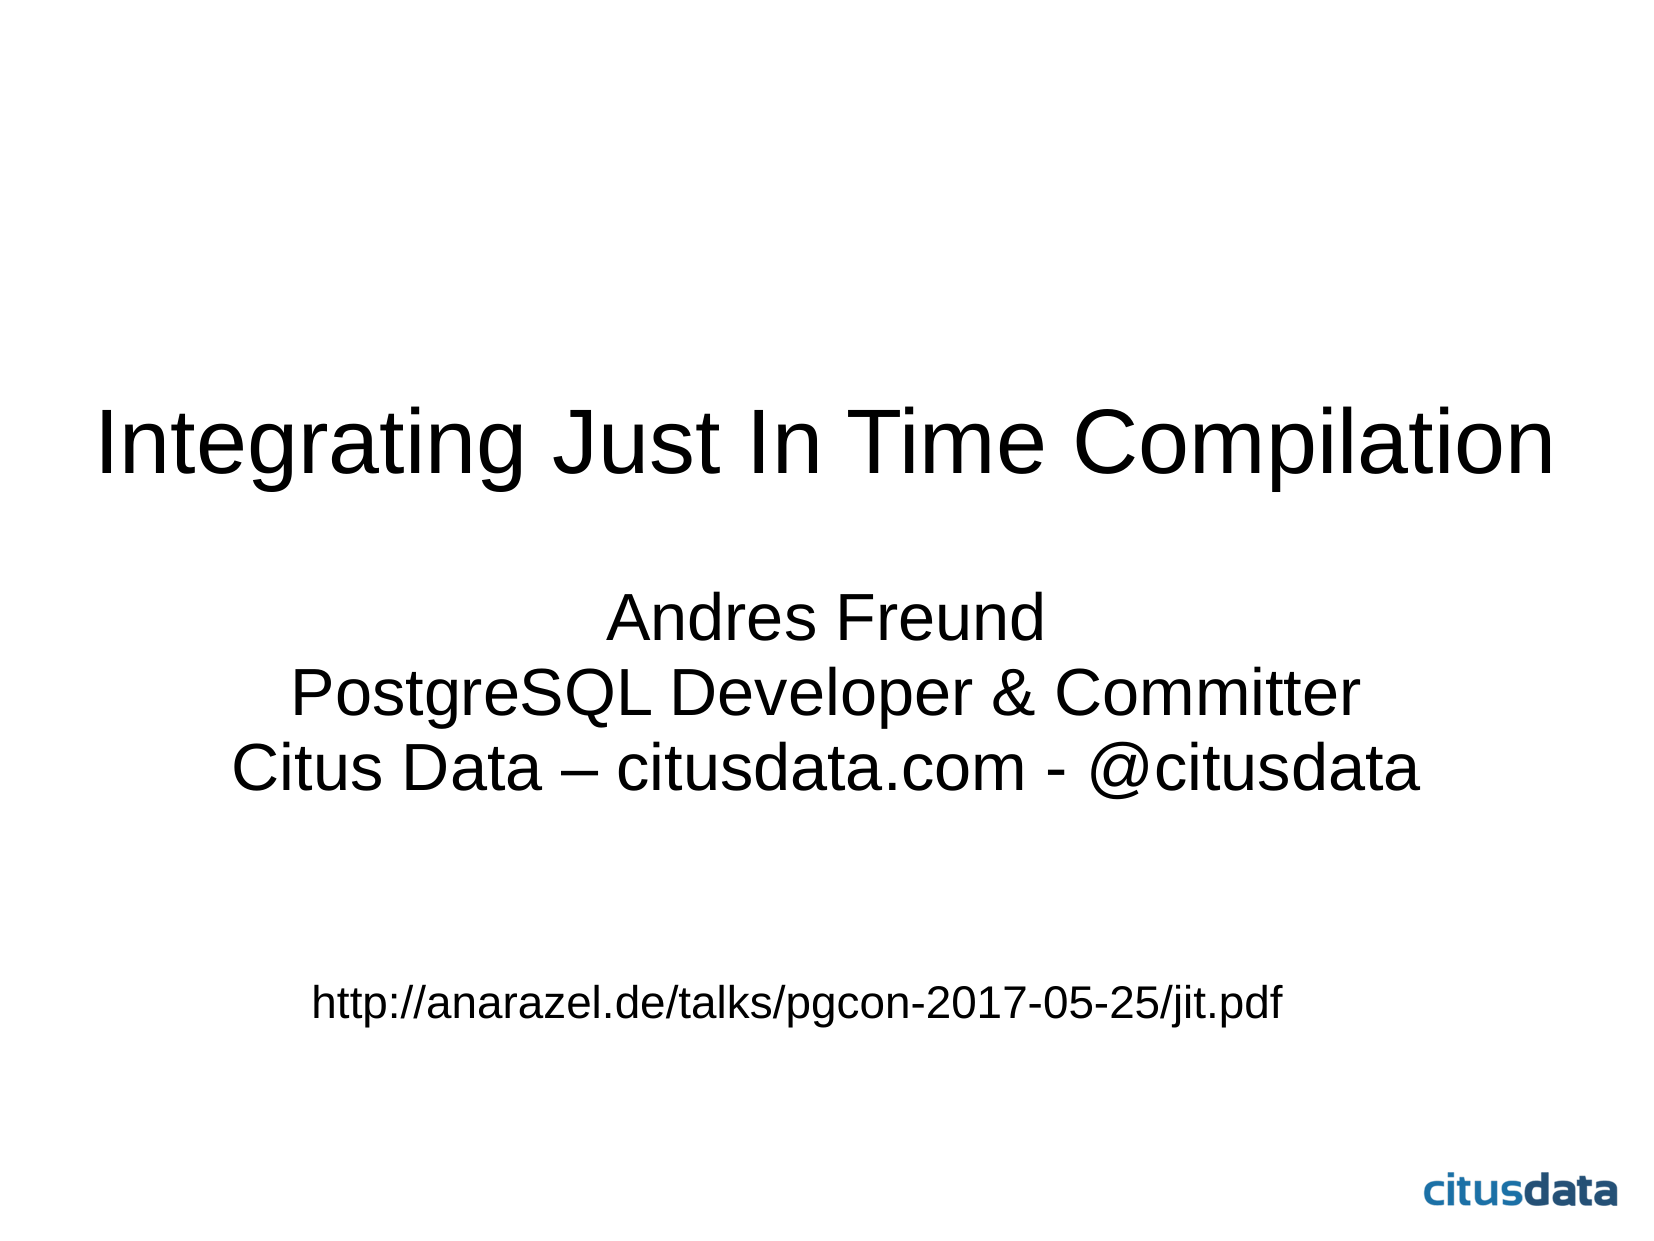

Andres Freund
PostgreSQL Developer & Committer
Citus Data – citusdata.com - @citusdata
# Integrating Just In Time Compilation
http://anarazel.de/talks/pgcon-2017-05-25/jit.pdf